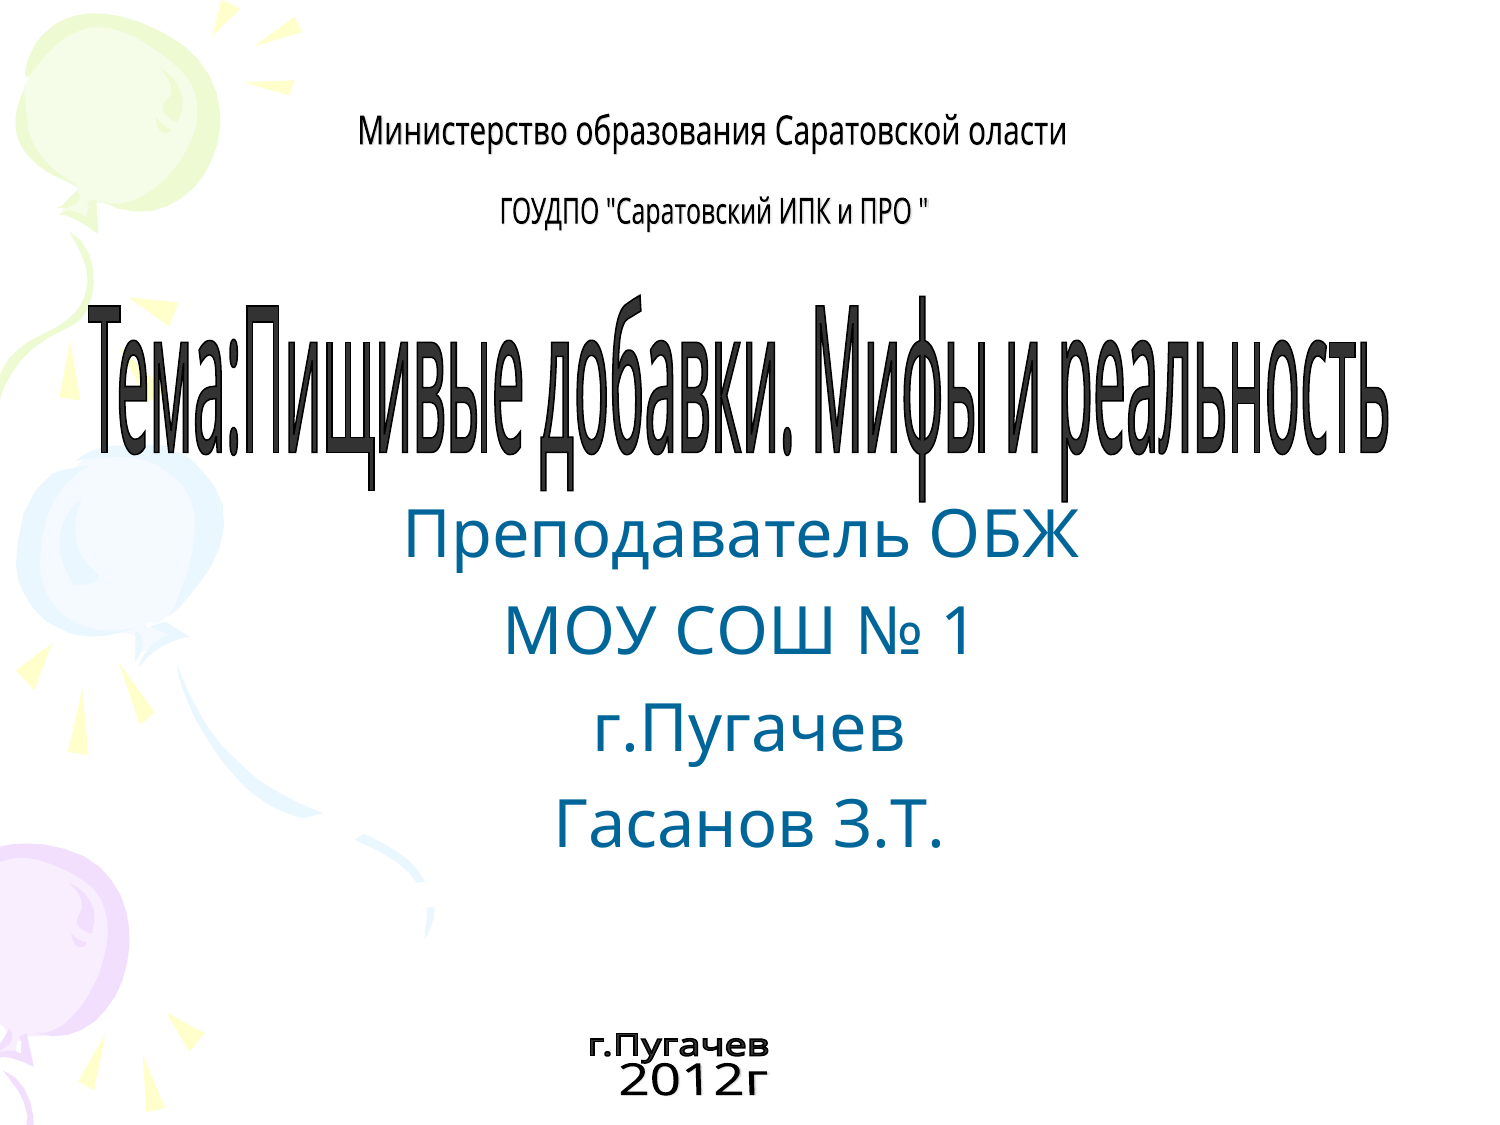

#
Министерство образования Саратовской оласти
ГОУДПО "Саратовский ИПК и ПРО "
Преподаватель ОБЖ
МОУ СОШ № 1
г.Пугачев
Гасанов З.Т.
Тема:Пищивые добавки. Мифы и реальность
г.Пугачев
2012г